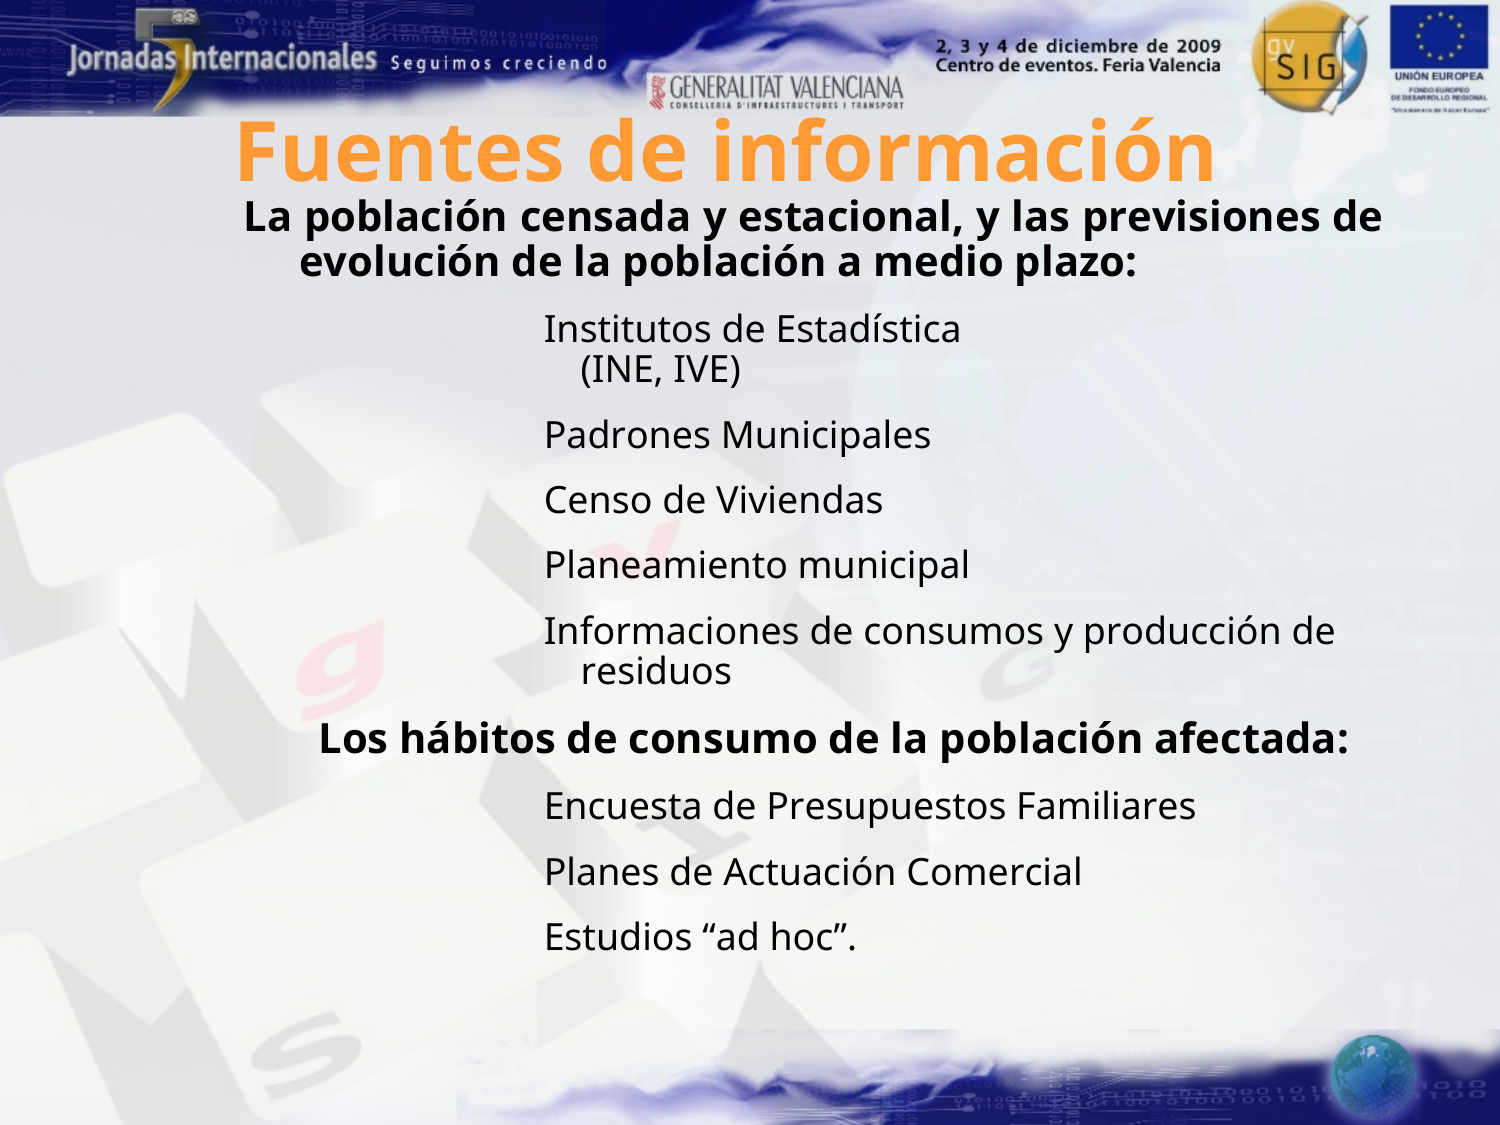

Fuentes de información
La población censada y estacional, y las previsiones de evolución de la población a medio plazo:
Institutos de Estadística
(INE, IVE)
Padrones Municipales
Censo de Viviendas
Planeamiento municipal
Informaciones de consumos y producción de residuos
Los hábitos de consumo de la población afectada:
Encuesta de Presupuestos Familiares
Planes de Actuación Comercial
Estudios “ad hoc”.